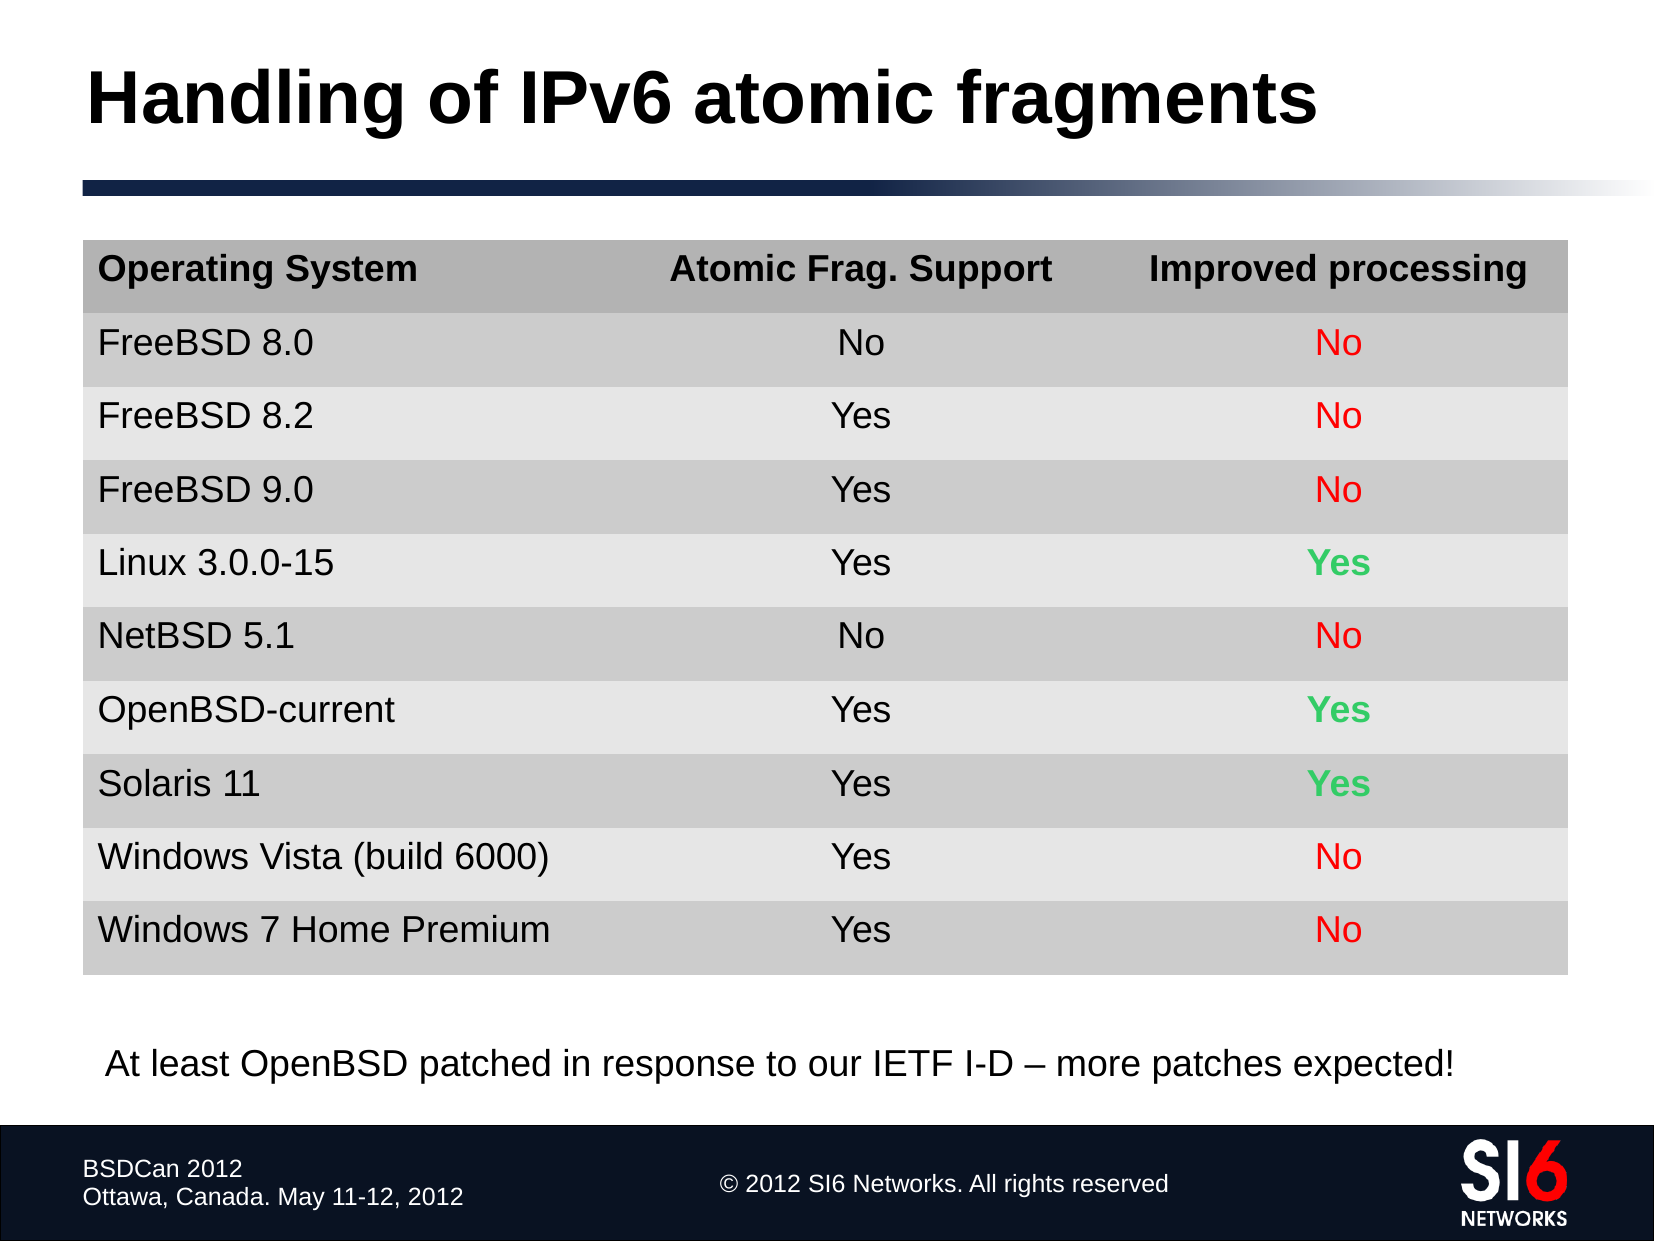

# Handling of IPv6 atomic fragments
| Operating System | Atomic Frag. Support | Improved processing |
| --- | --- | --- |
| FreeBSD 8.0 | No | No |
| FreeBSD 8.2 | Yes | No |
| FreeBSD 9.0 | Yes | No |
| Linux 3.0.0-15 | Yes | Yes |
| NetBSD 5.1 | No | No |
| OpenBSD-current | Yes | Yes |
| Solaris 11 | Yes | Yes |
| Windows Vista (build 6000) | Yes | No |
| Windows 7 Home Premium | Yes | No |
At least OpenBSD patched in response to our IETF I-D – more patches expected!